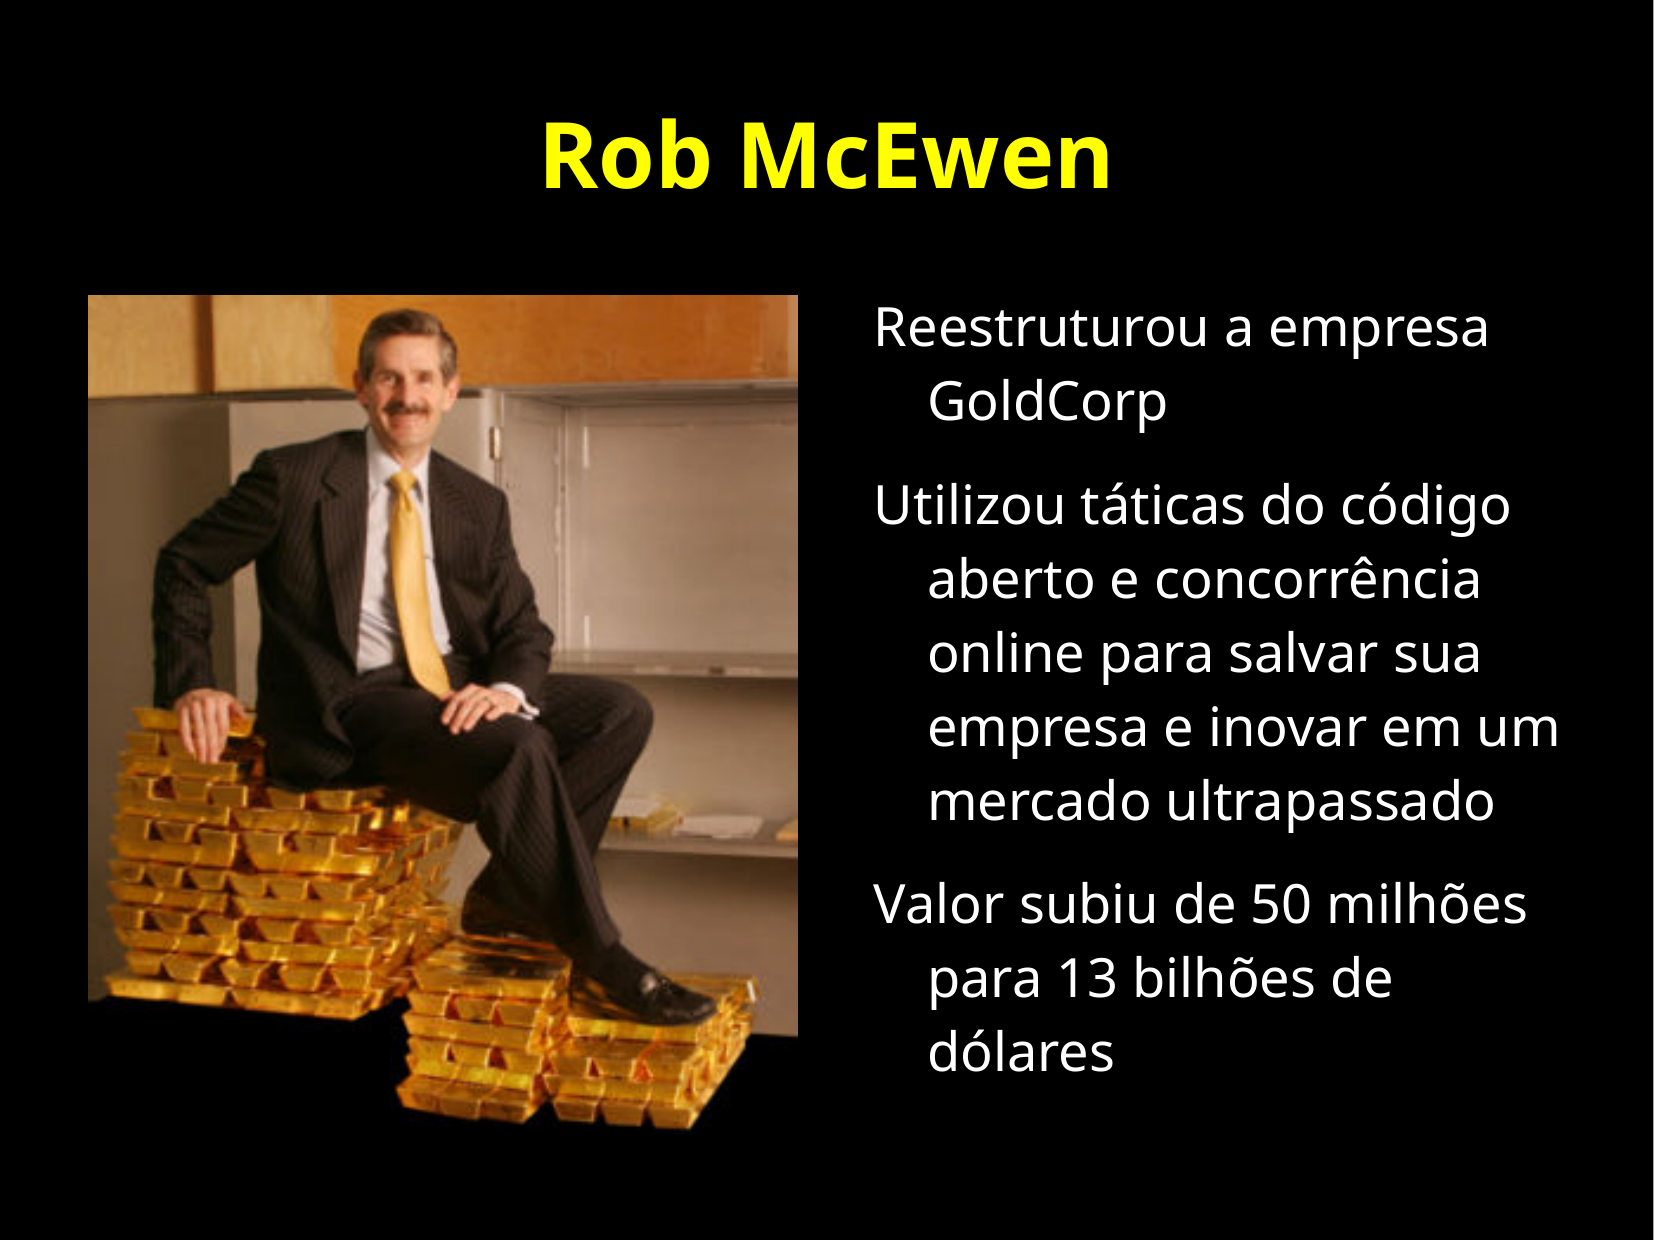

# Rob McEwen
Reestruturou a empresa GoldCorp
Utilizou táticas do código aberto e concorrência online para salvar sua empresa e inovar em um mercado ultrapassado
Valor subiu de 50 milhões para 13 bilhões de dólares